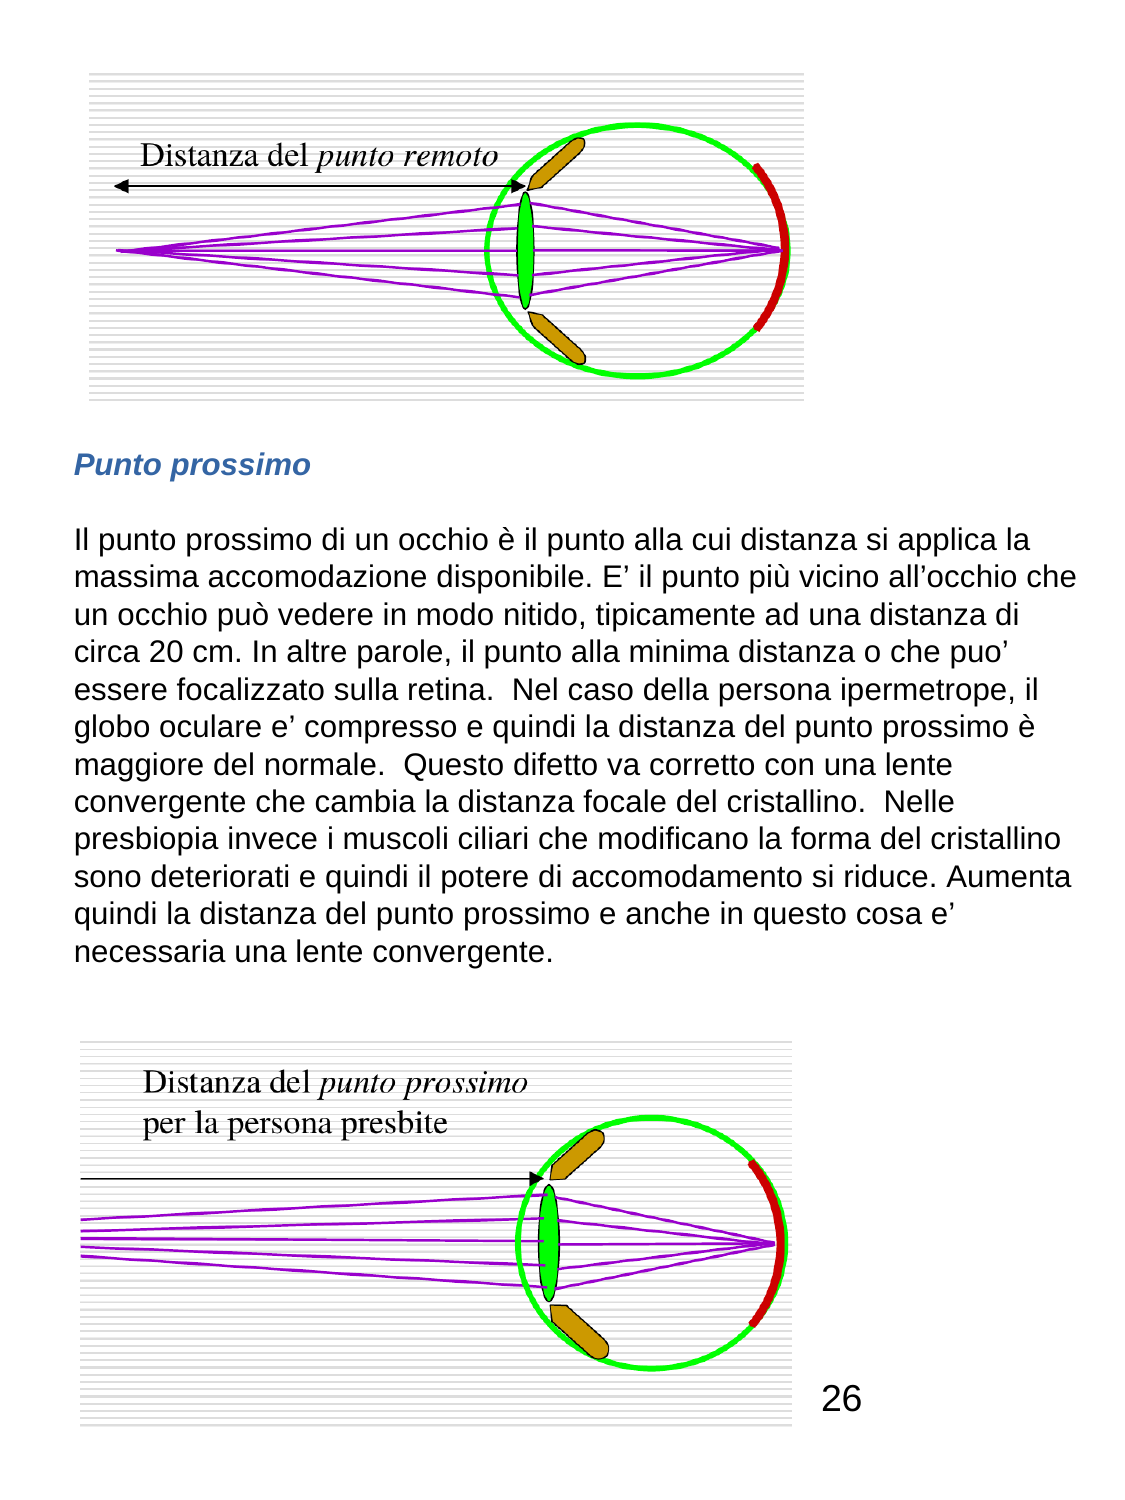

Punto prossimo
Il punto prossimo di un occhio è il punto alla cui distanza si applica la massima accomodazione disponibile. E’ il punto più vicino all’occhio che un occhio può vedere in modo nitido, tipicamente ad una distanza di circa 20 cm. In altre parole, il punto alla minima distanza o che puo’ essere focalizzato sulla retina. Nel caso della persona ipermetrope, il globo oculare e’ compresso e quindi la distanza del punto prossimo è maggiore del normale. Questo difetto va corretto con una lente convergente che cambia la distanza focale del cristallino. Nelle presbiopia invece i muscoli ciliari che modificano la forma del cristallino sono deteriorati e quindi il potere di accomodamento si riduce. Aumenta quindi la distanza del punto prossimo e anche in questo cosa e’ necessaria una lente convergente.
P19 Onde Ottica
26